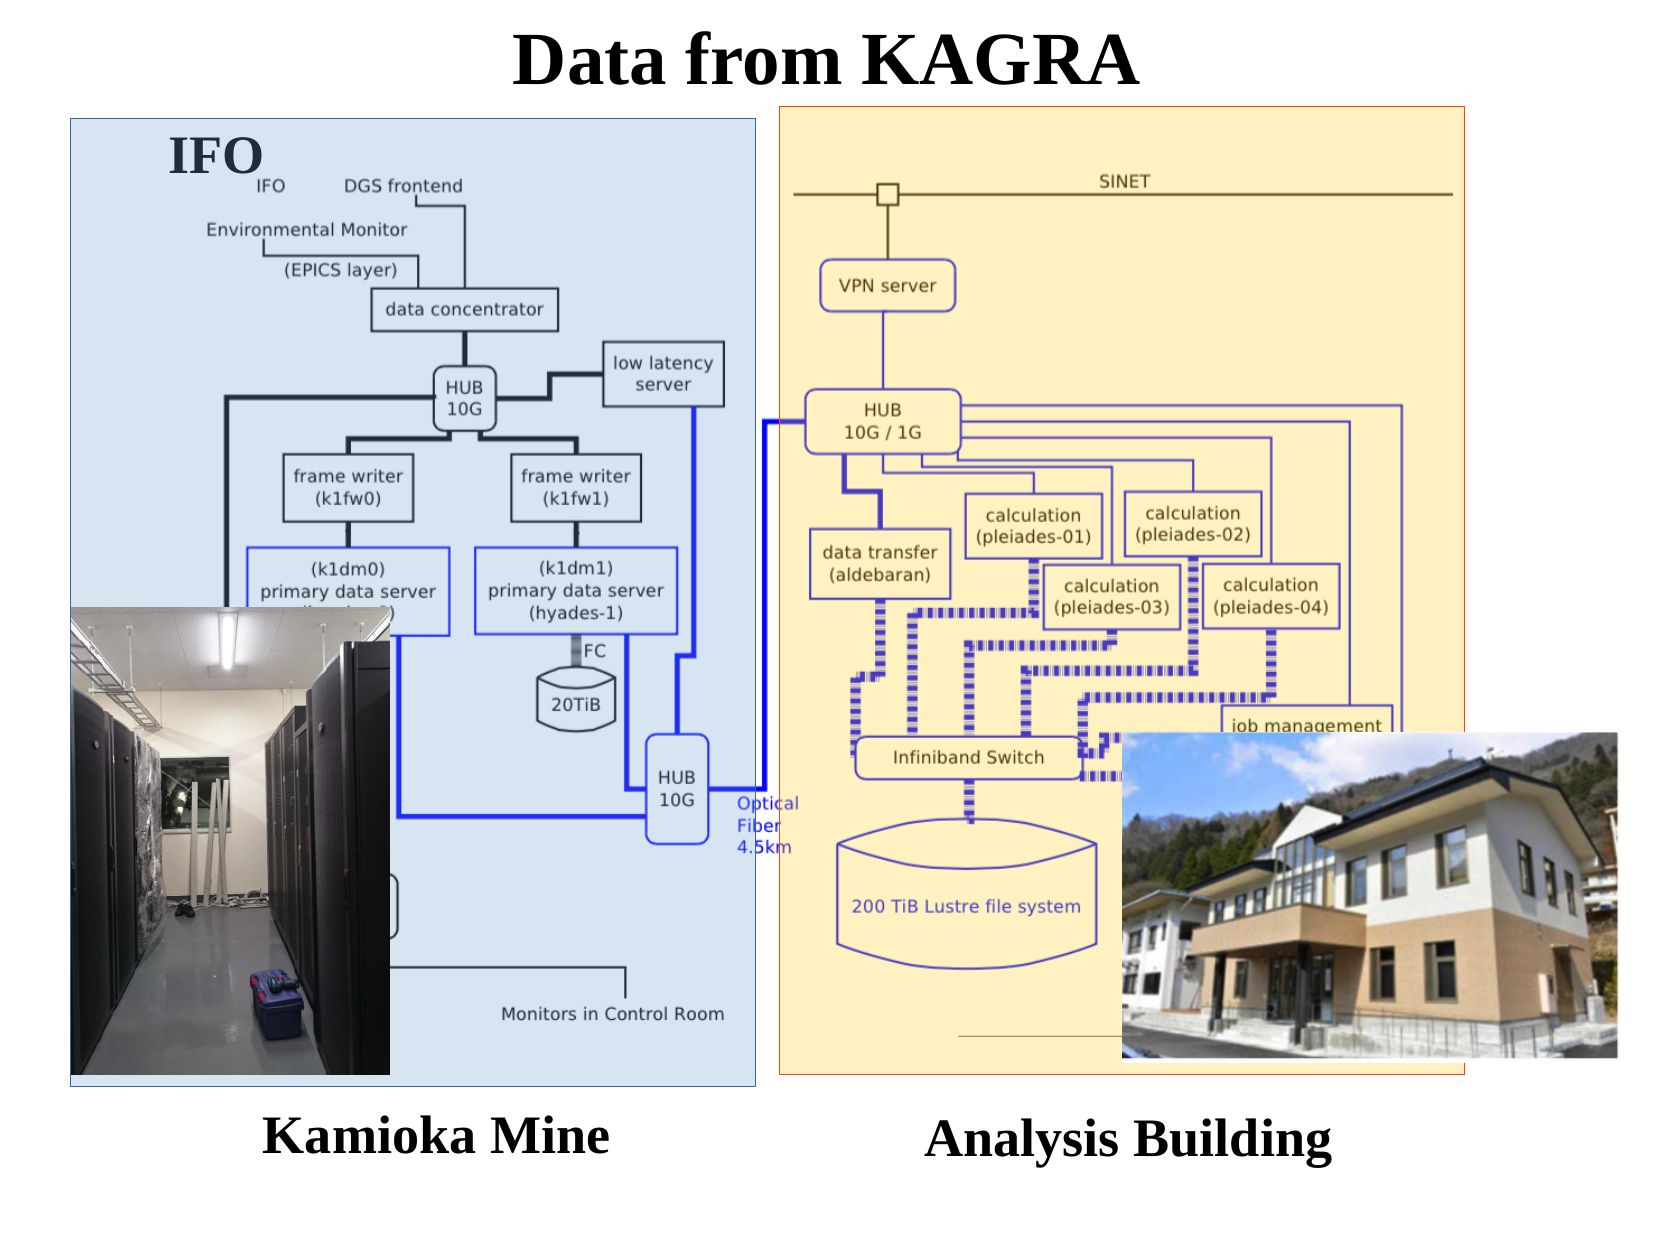

# Data from KAGRA
IFO
Kamioka Mine
Analysis Building